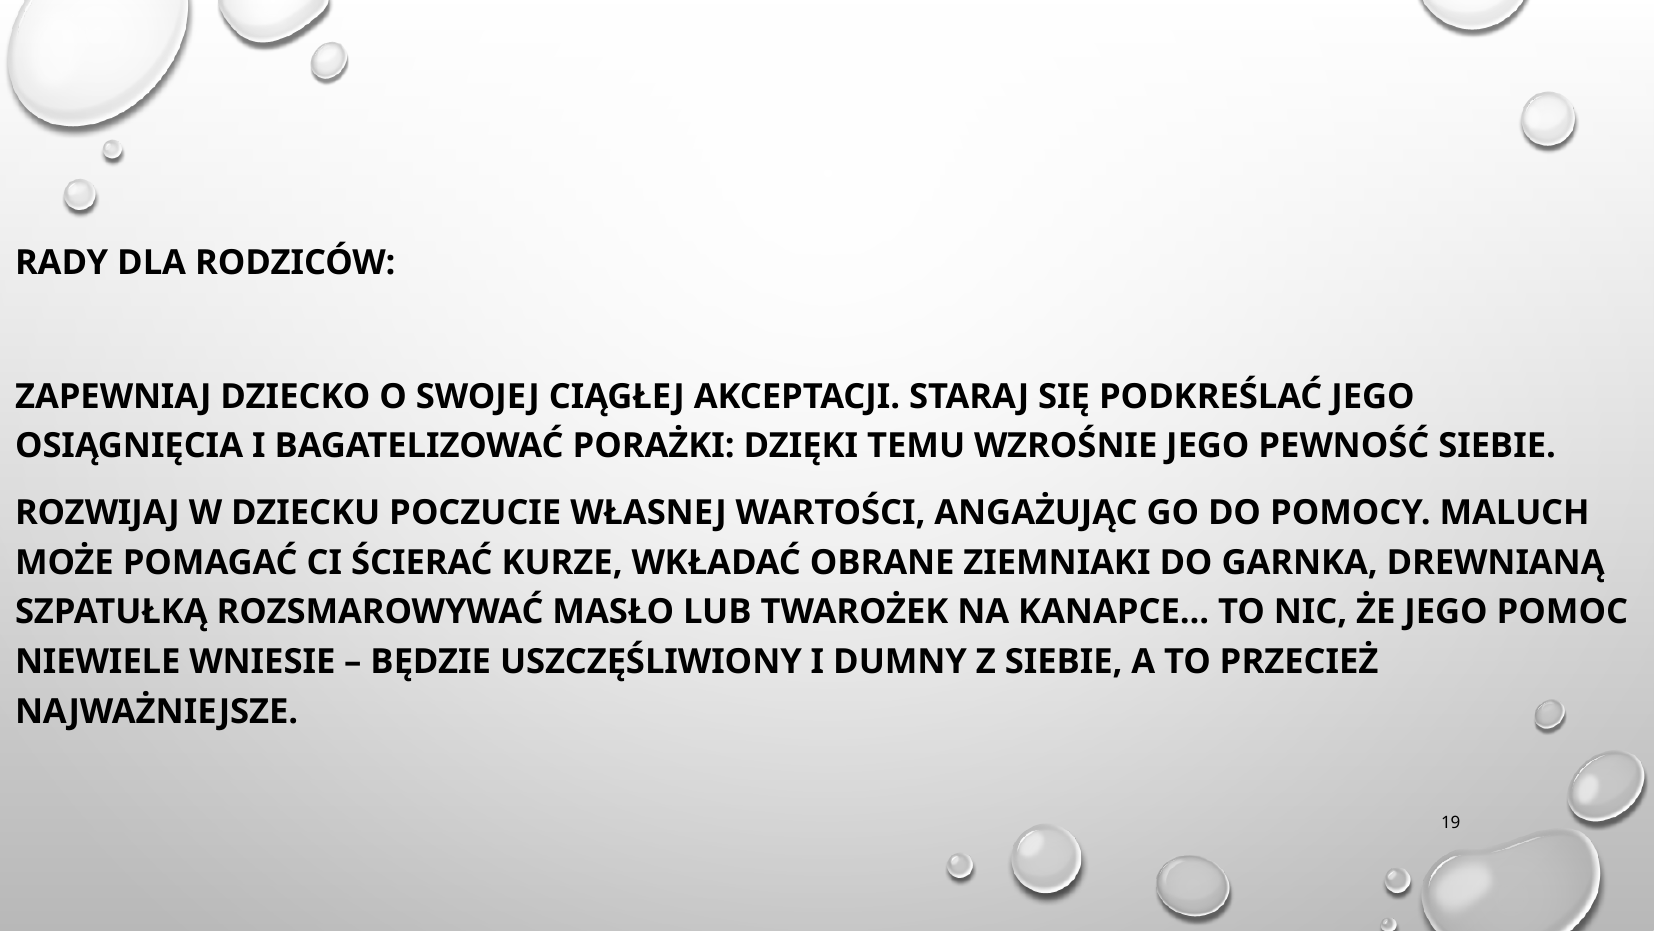

# Rady dla rodziców:
Zapewniaj dziecko o swojej ciągłej akceptacji. Staraj się podkreślać jego osiągnięcia i bagatelizować porażki: dzięki temu wzrośnie jego pewność siebie.
Rozwijaj w dziecku poczucie własnej wartości, angażując go do pomocy. Maluch może pomagać Ci ścierać kurze, wkładać obrane ziemniaki do garnka, drewnianą szpatułką rozsmarowywać masło lub twarożek na kanapce... To nic, że jego pomoc niewiele wniesie – będzie uszczęśliwiony i dumny z siebie, a to przecież najważniejsze.
18